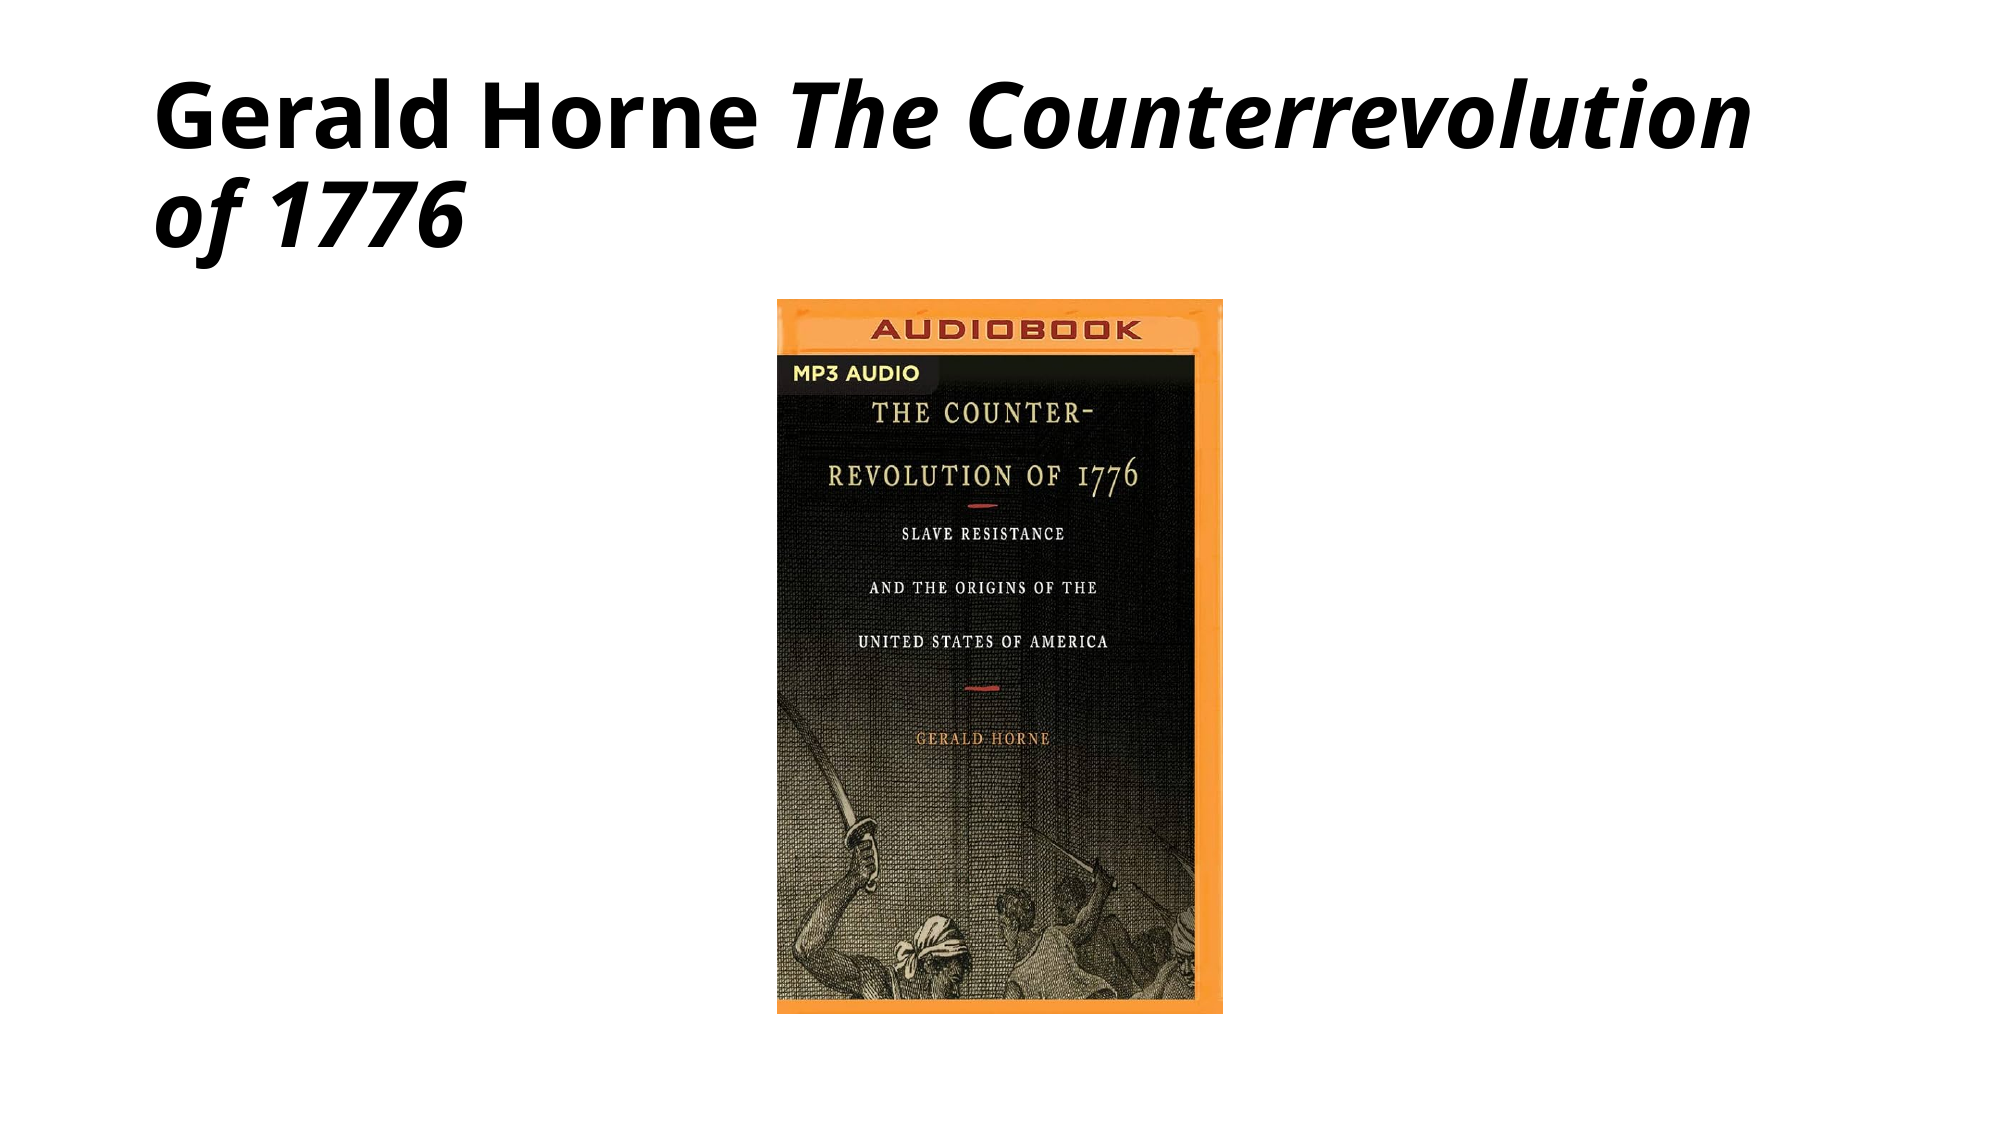

# Gerald Horne The Counterrevolution of 1776